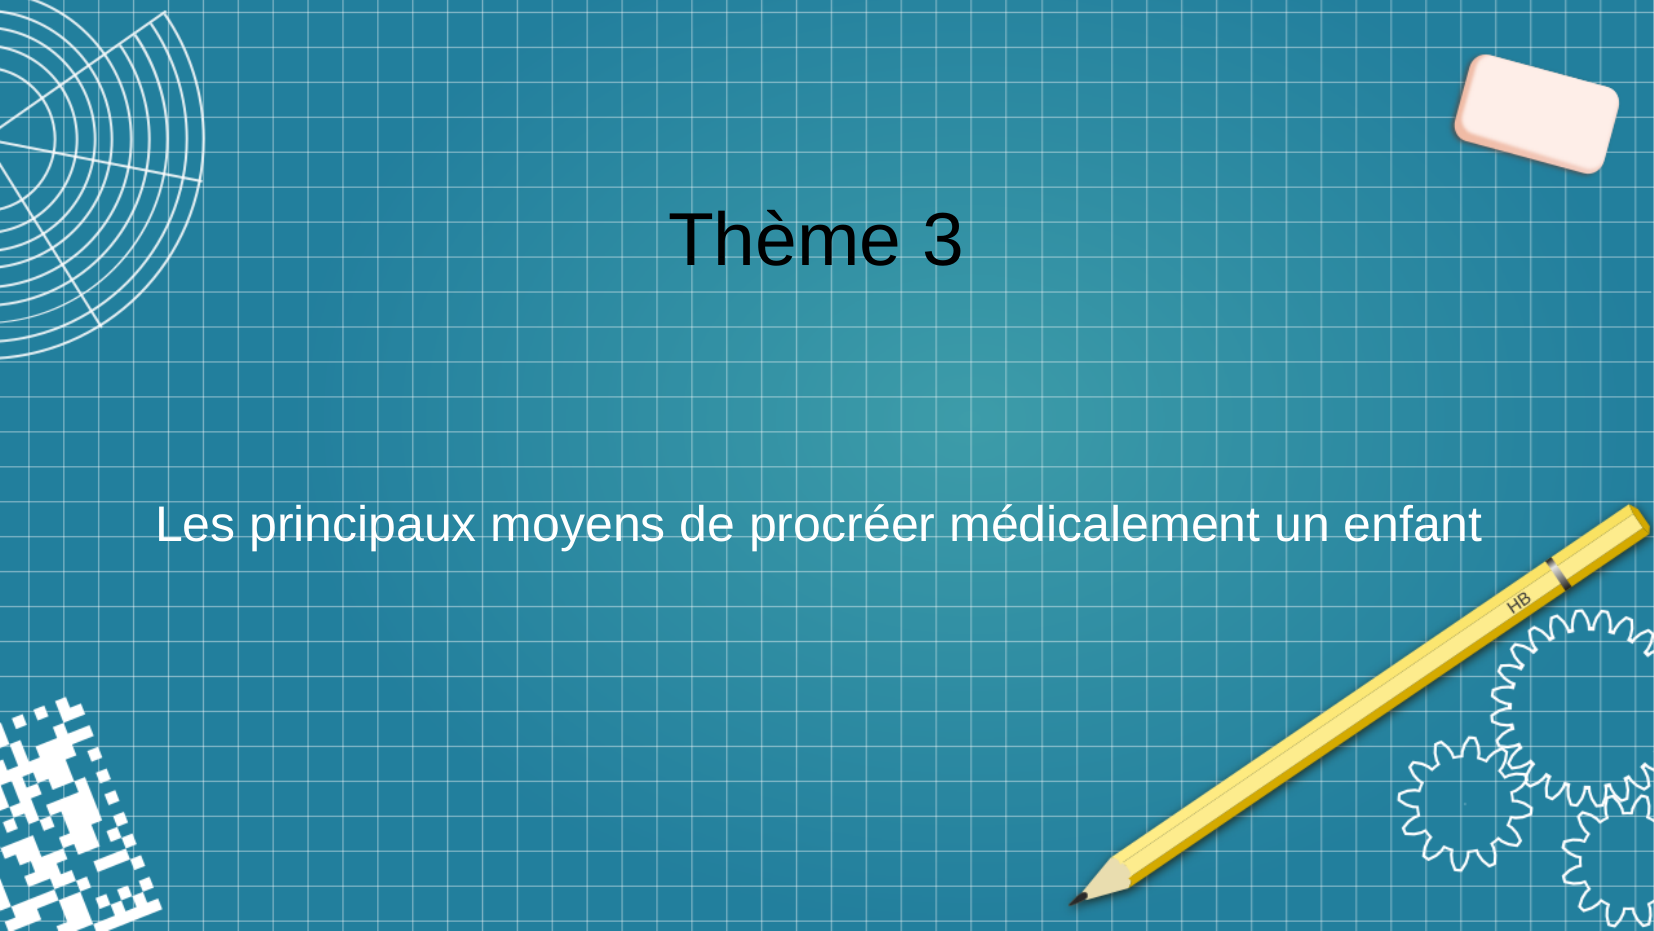

# Thème 3
Les principaux moyens de procréer médicalement un enfant